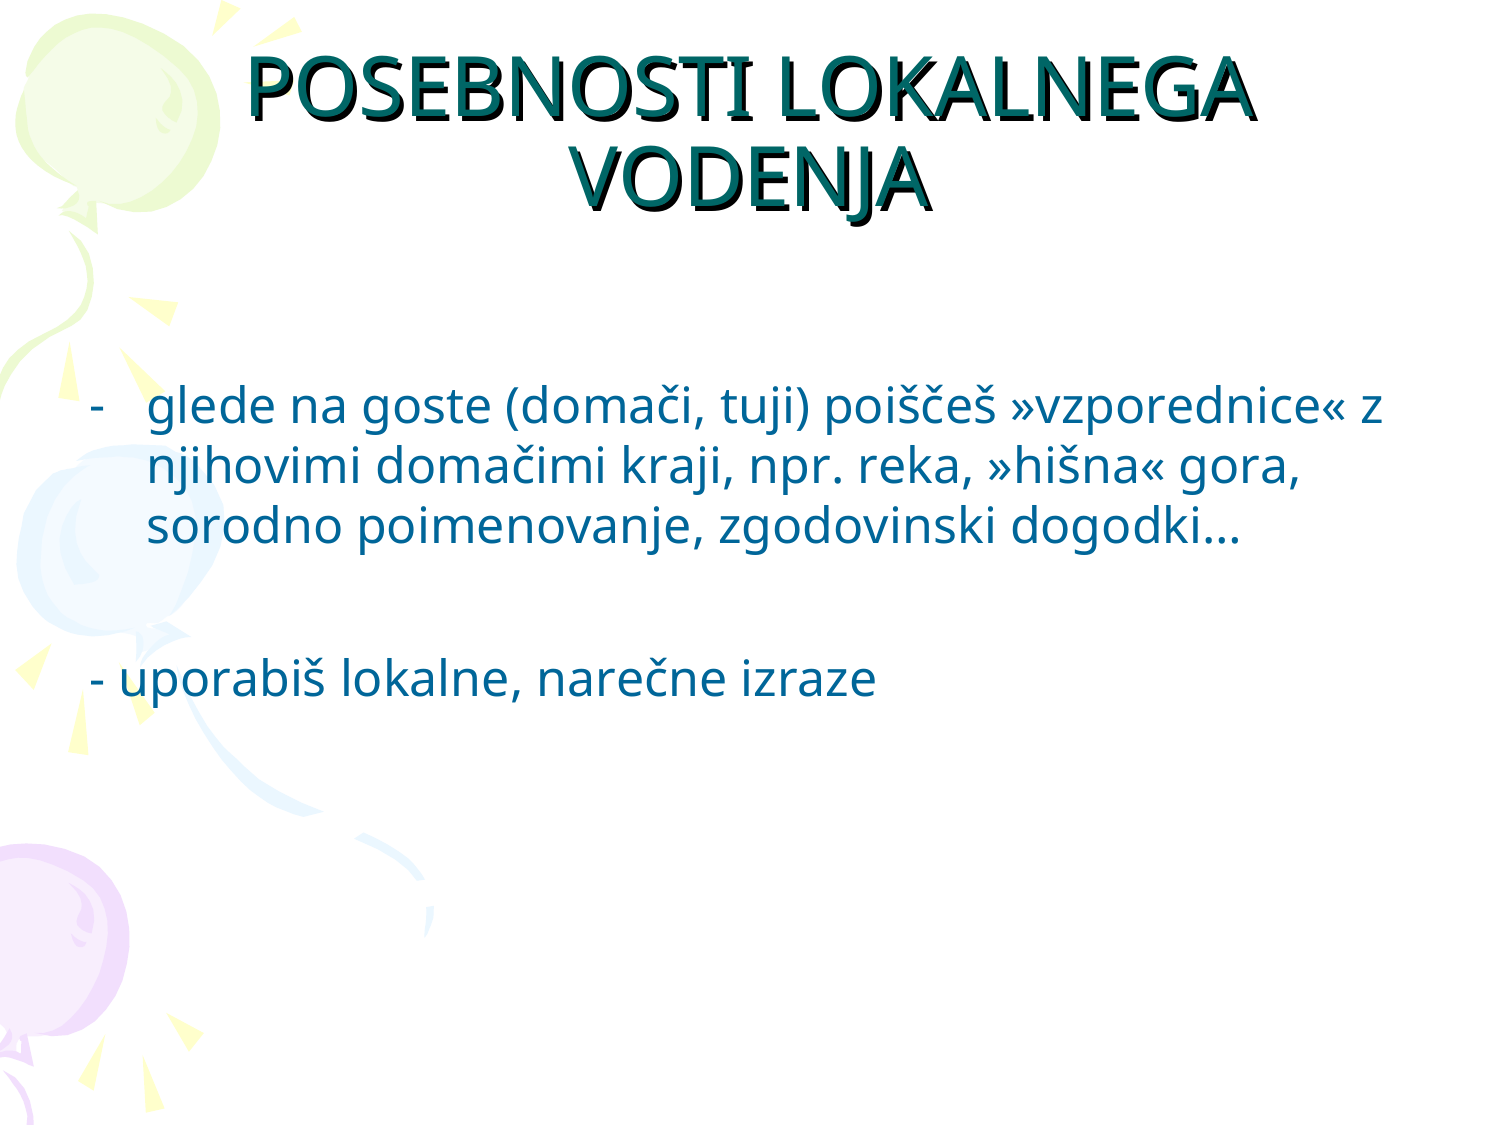

# POSEBNOSTI LOKALNEGA VODENJA
glede na goste (domači, tuji) poiščeš »vzporednice« z njihovimi domačimi kraji, npr. reka, »hišna« gora, sorodno poimenovanje, zgodovinski dogodki…
- uporabiš lokalne, narečne izraze